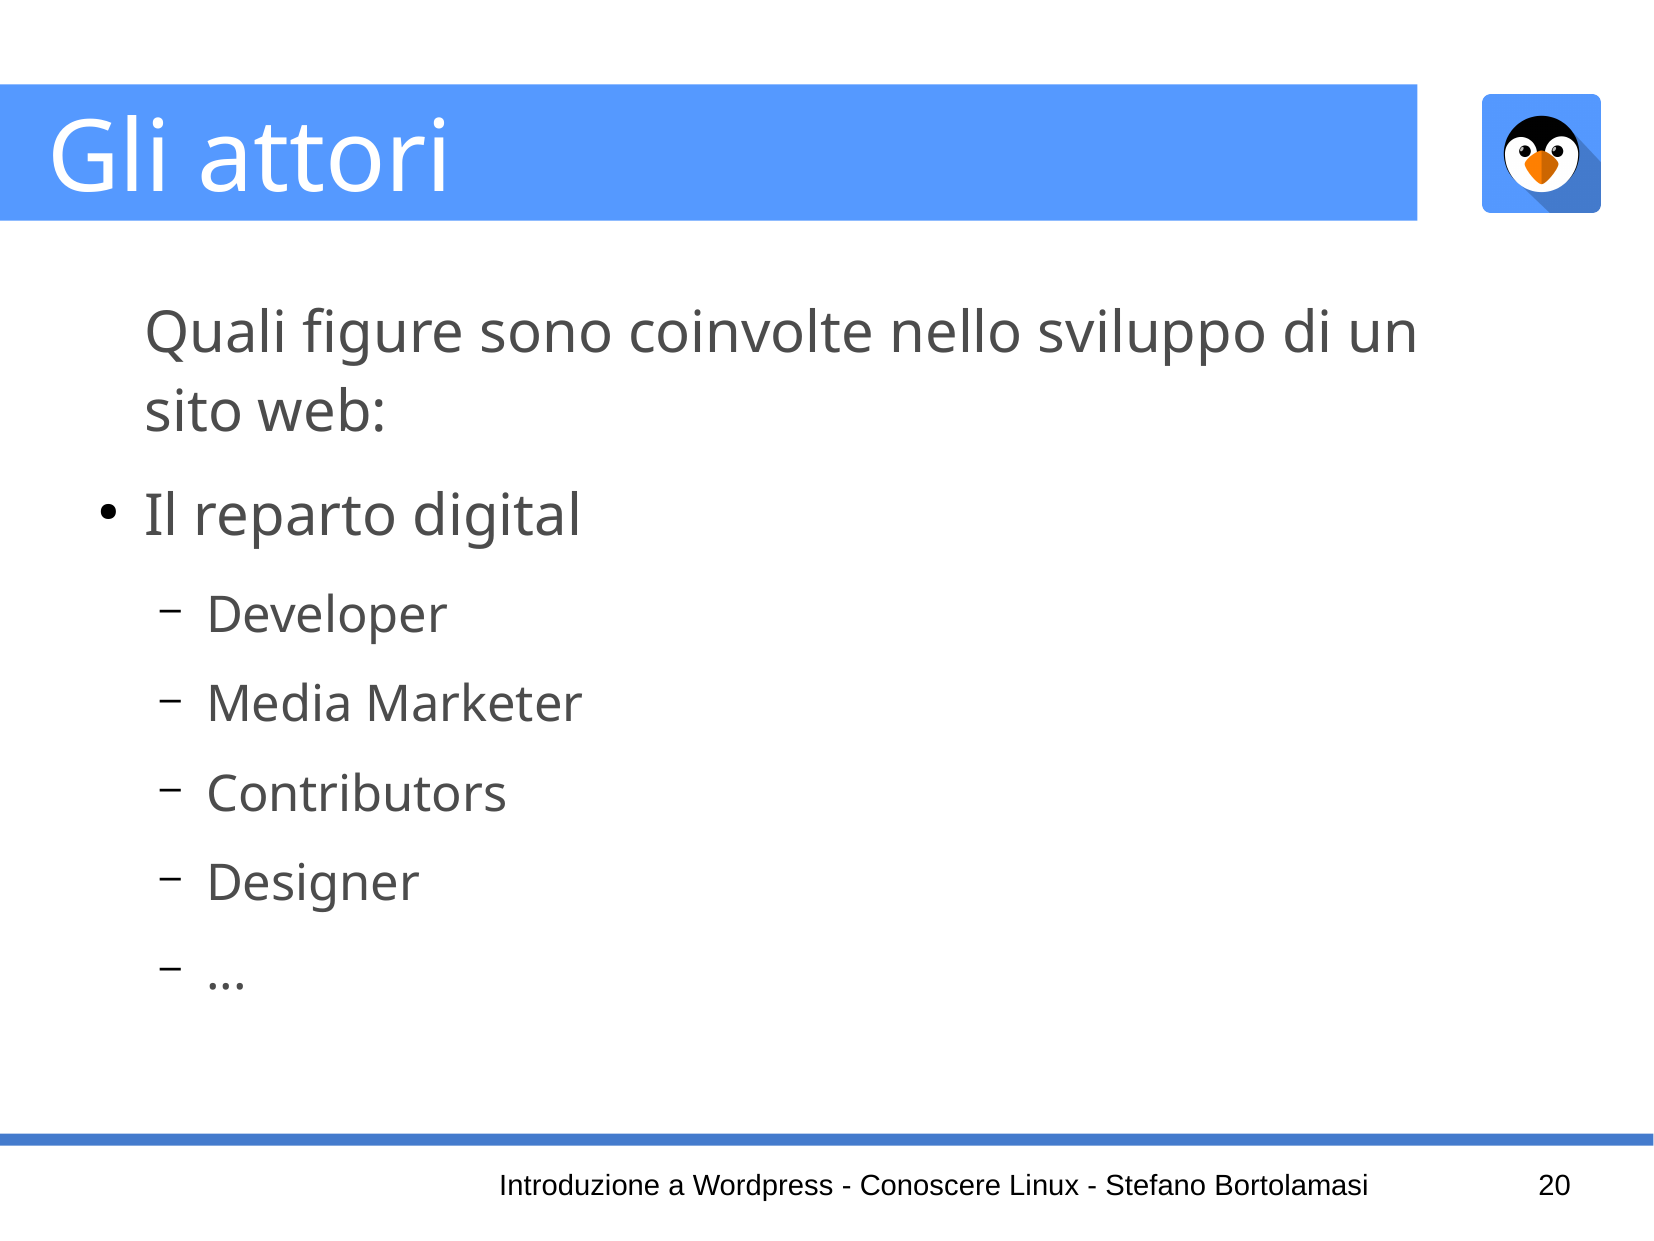

# Gli attori
Quali figure sono coinvolte nello sviluppo di un
sito web:
Il reparto digital
Developer
Media Marketer
Contributors
Designer
...
Introduzione a Wordpress - Conoscere Linux - Stefano Bortolamasi
20